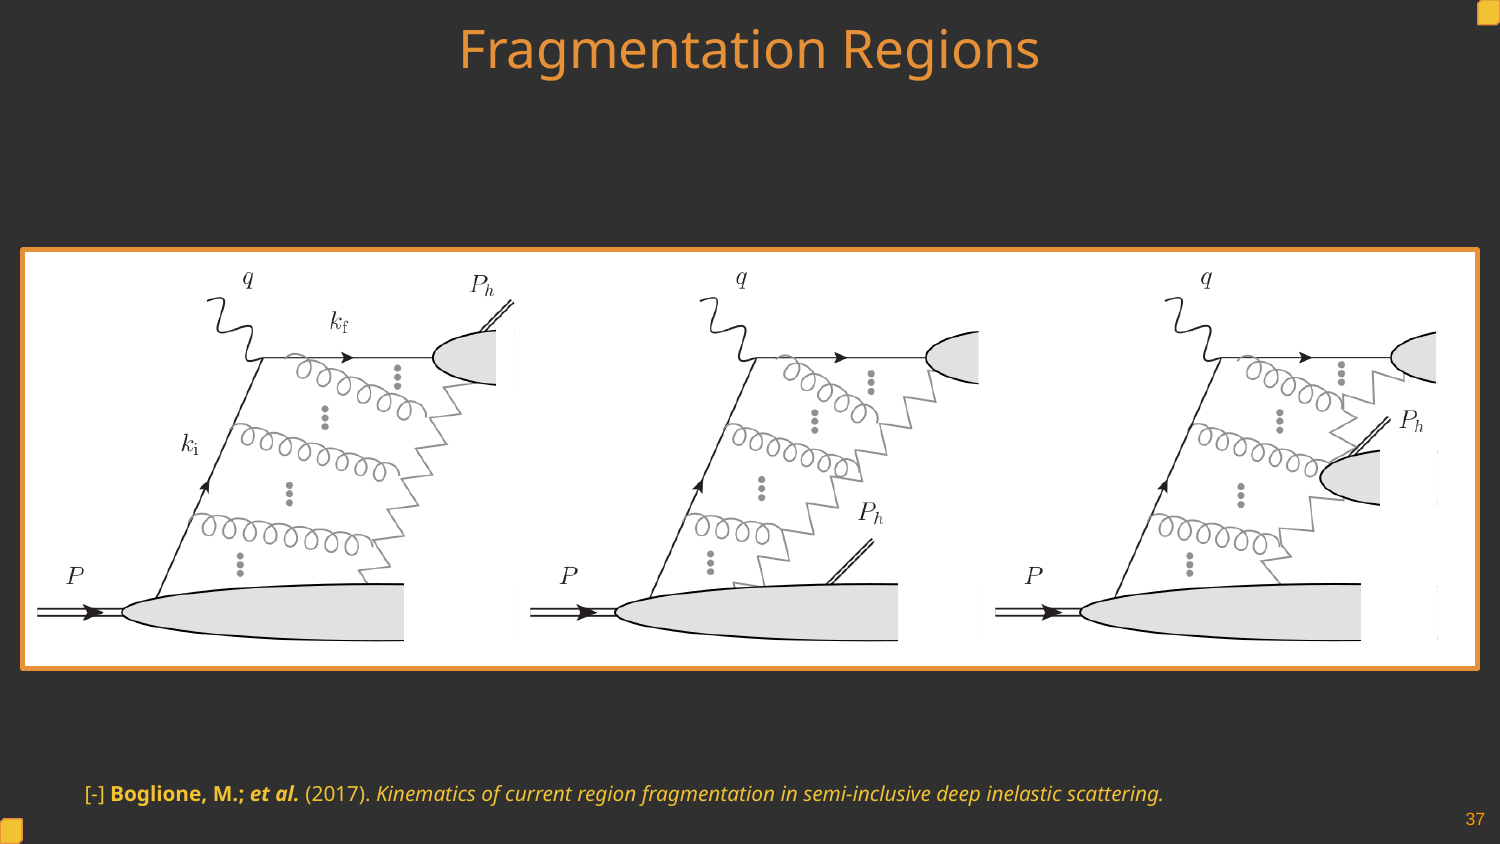

# Fragmentation Regions
 Current Target Mixed
[-] Boglione, M.; et al. (2017). Kinematics of current region fragmentation in semi-inclusive deep inelastic scattering.